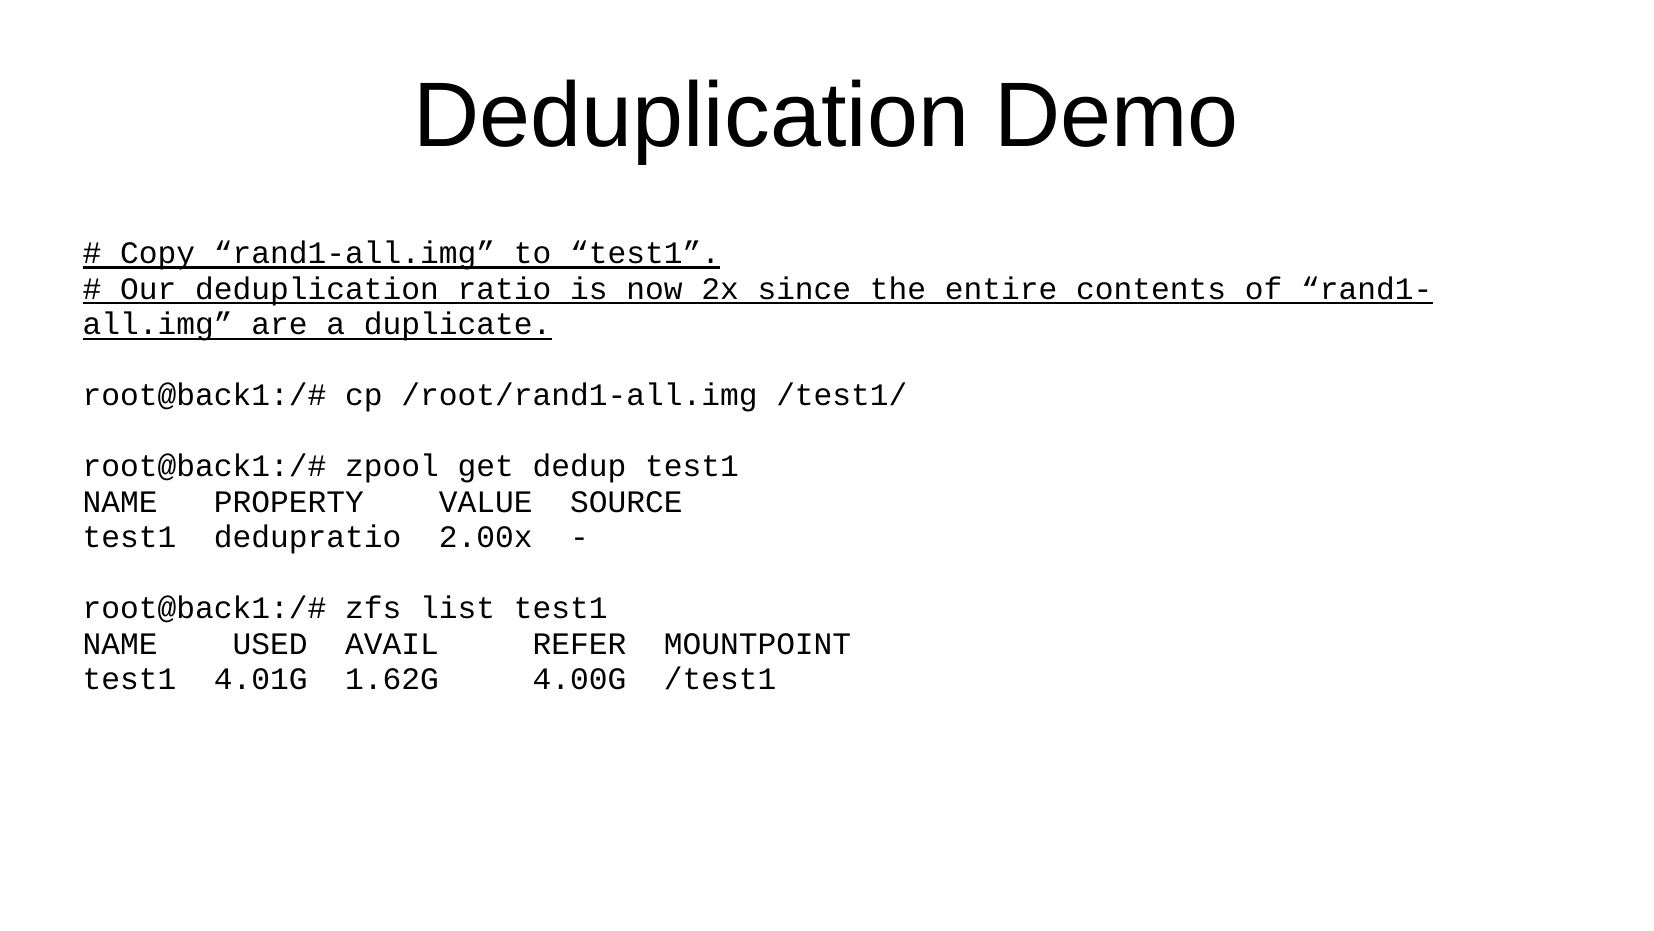

# Deduplication Demo
# Copy “rand1-all.img” to “test1”.
# Our deduplication ratio is now 2x since the entire contents of “rand1-all.img” are a duplicate.
root@back1:/# cp /root/rand1-all.img /test1/
root@back1:/# zpool get dedup test1
NAME PROPERTY VALUE SOURCE
test1 dedupratio 2.00x -
root@back1:/# zfs list test1
NAME USED AVAIL REFER MOUNTPOINT
test1 4.01G 1.62G 4.00G /test1